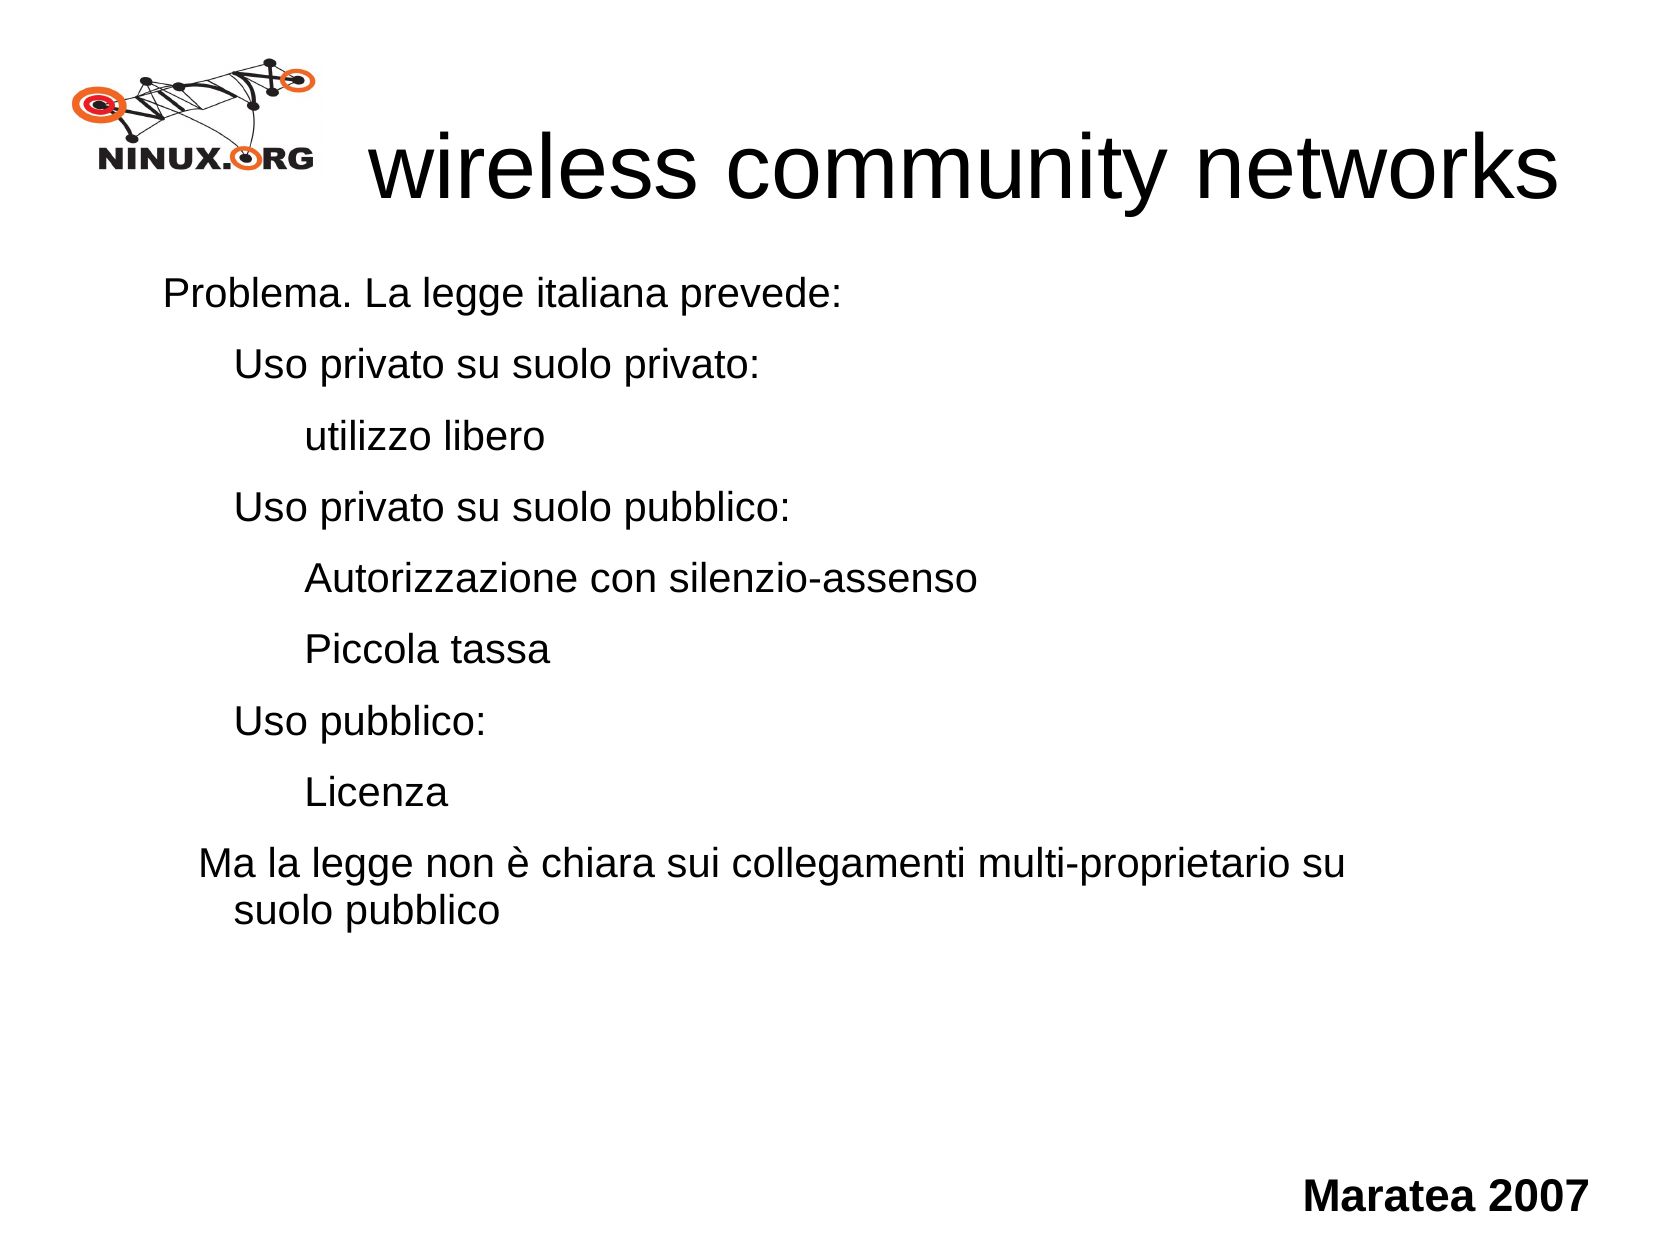

# wireless community networks
Problema. La legge italiana prevede:
Uso privato su suolo privato:
utilizzo libero
Uso privato su suolo pubblico:
Autorizzazione con silenzio-assenso
Piccola tassa
Uso pubblico:
Licenza
Ma la legge non è chiara sui collegamenti multi-proprietario su suolo pubblico
 Maratea 2007